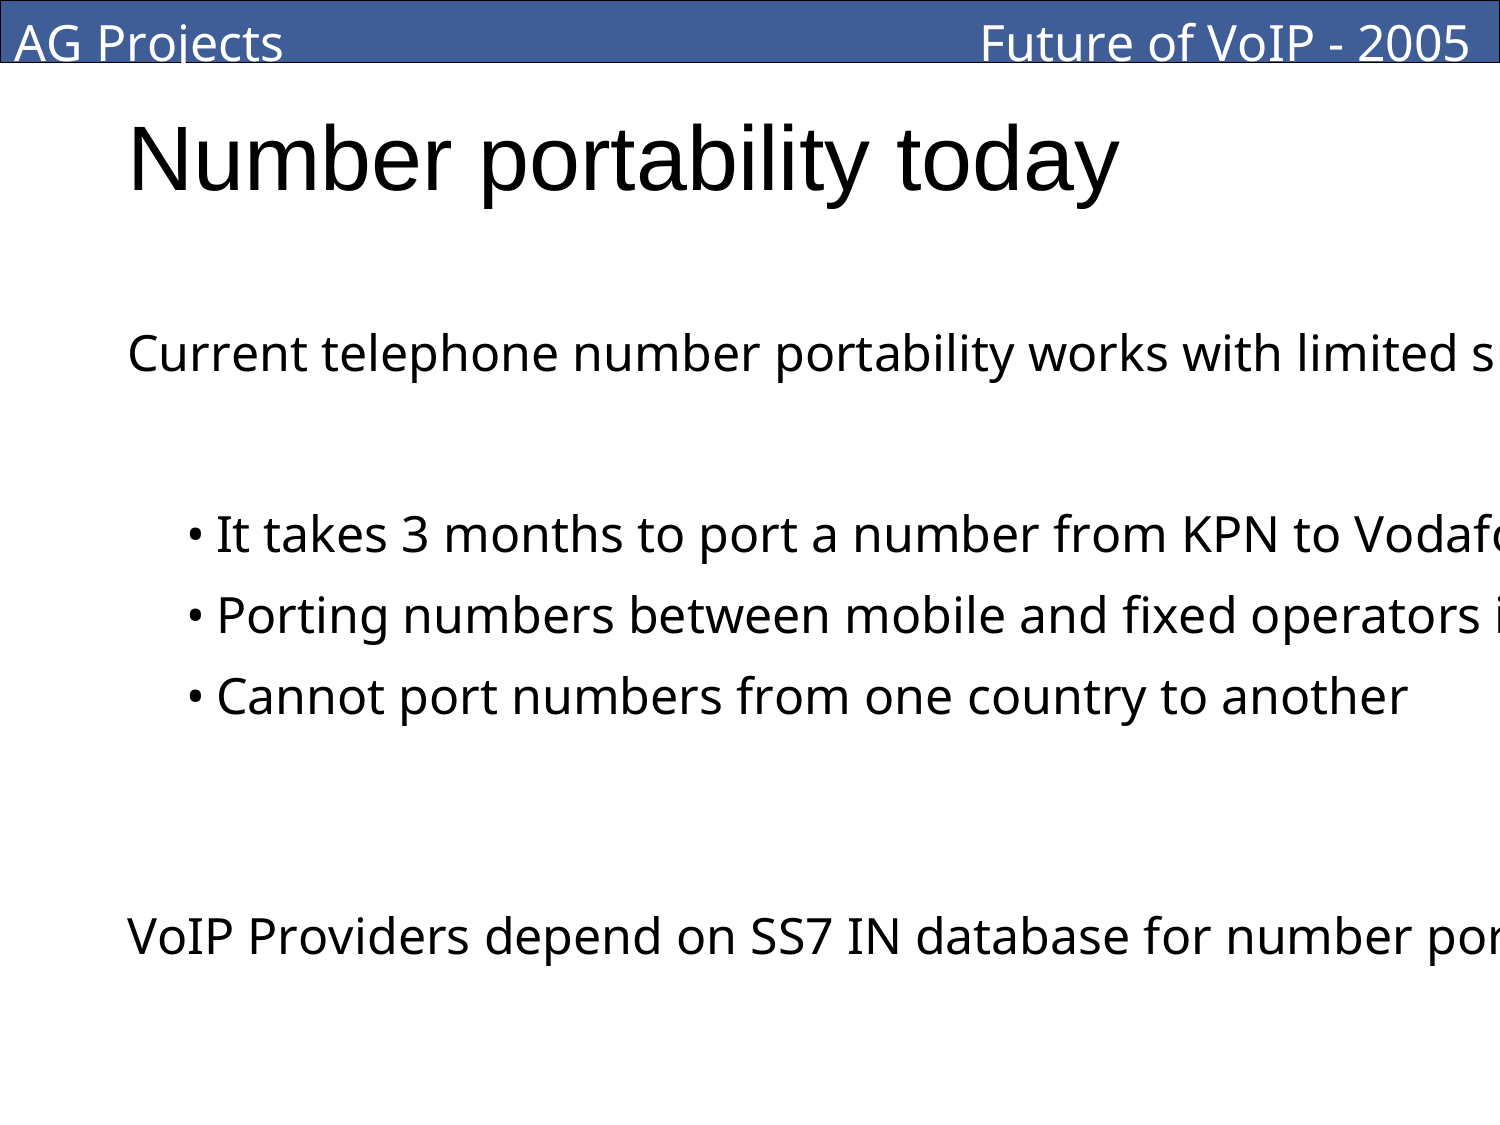

Number portability today
Current telephone number portability works with limited success and dependent on regulatory in each country
It takes 3 months to port a number from KPN to Vodafone
Porting numbers between mobile and fixed operators is still a dream
Cannot port numbers from one country to another
VoIP Providers depend on SS7 IN database for number portability. It’s slow, expensive and not Internet ready.